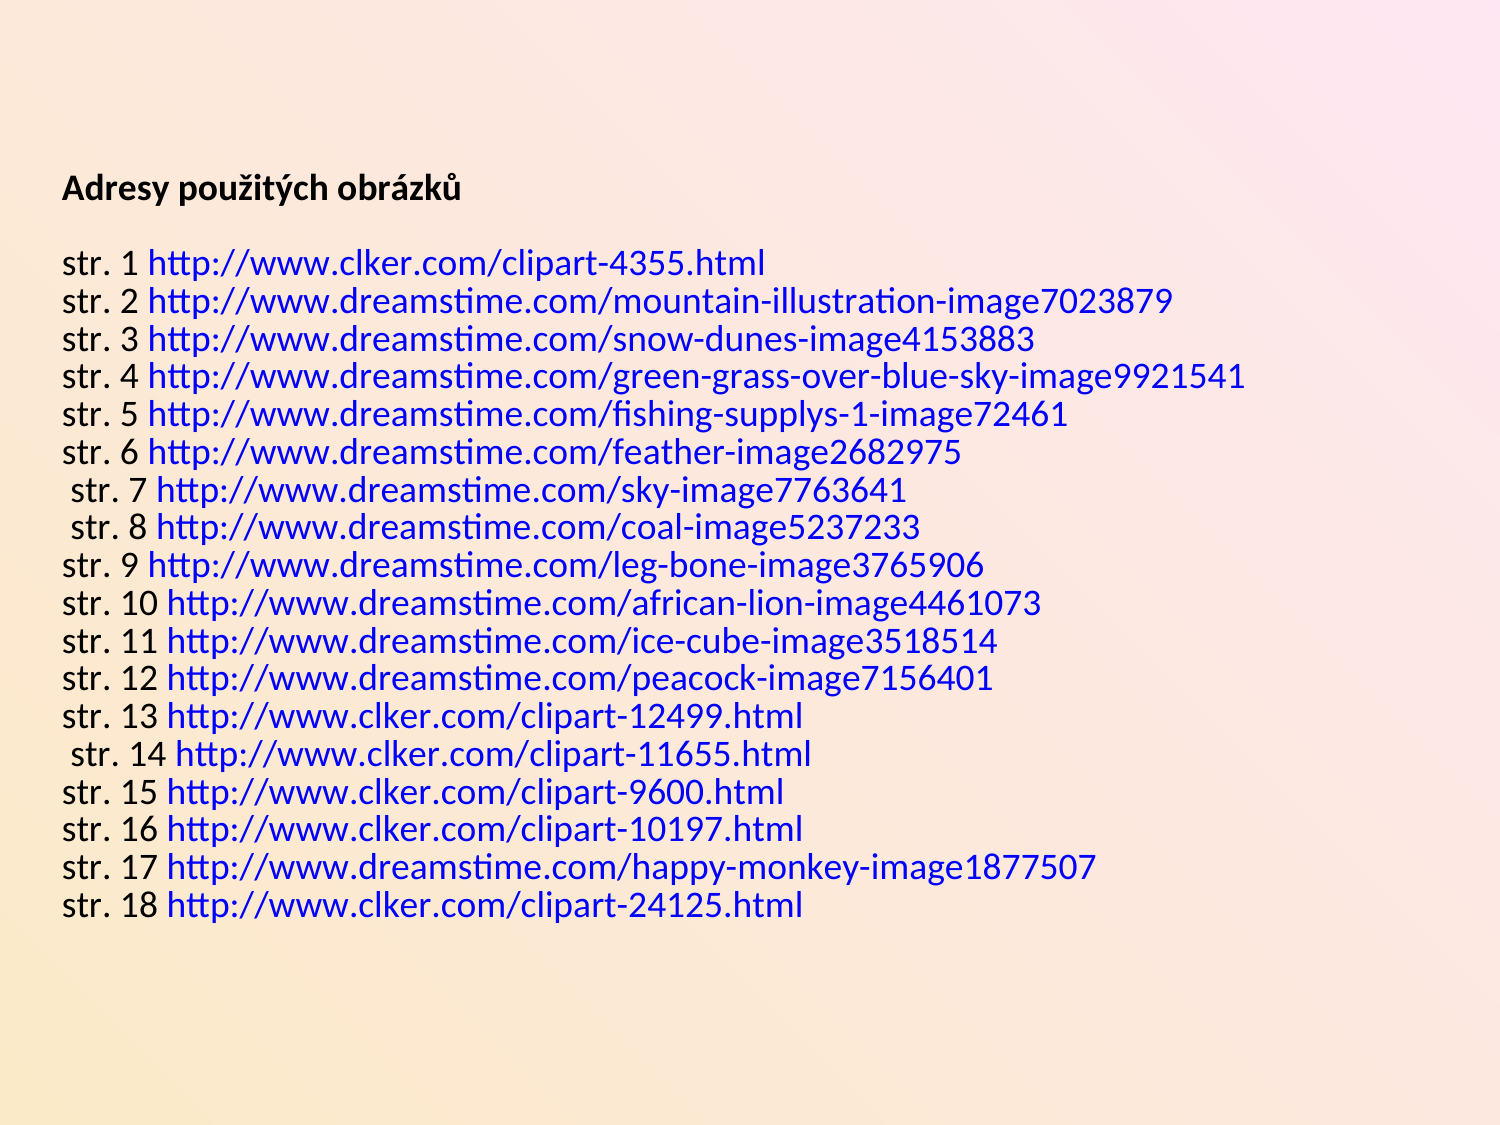

# Adresy použitých obrázků str. 1 http://www.clker.com/clipart-4355.html str. 2 http://www.dreamstime.com/mountain-illustration-image7023879 str. 3 http://www.dreamstime.com/snow-dunes-image4153883 str. 4 http://www.dreamstime.com/green-grass-over-blue-sky-image9921541 str. 5 http://www.dreamstime.com/fishing-supplys-1-image72461 str. 6 http://www.dreamstime.com/feather-image2682975 str. 7 http://www.dreamstime.com/sky-image7763641 str. 8 http://www.dreamstime.com/coal-image5237233 str. 9 http://www.dreamstime.com/leg-bone-image3765906 str. 10 http://www.dreamstime.com/african-lion-image4461073 str. 11 http://www.dreamstime.com/ice-cube-image3518514 str. 12 http://www.dreamstime.com/peacock-image7156401 str. 13 http://www.clker.com/clipart-12499.html str. 14 http://www.clker.com/clipart-11655.html str. 15 http://www.clker.com/clipart-9600.html str. 16 http://www.clker.com/clipart-10197.html str. 17 http://www.dreamstime.com/happy-monkey-image1877507 str. 18 http://www.clker.com/clipart-24125.html